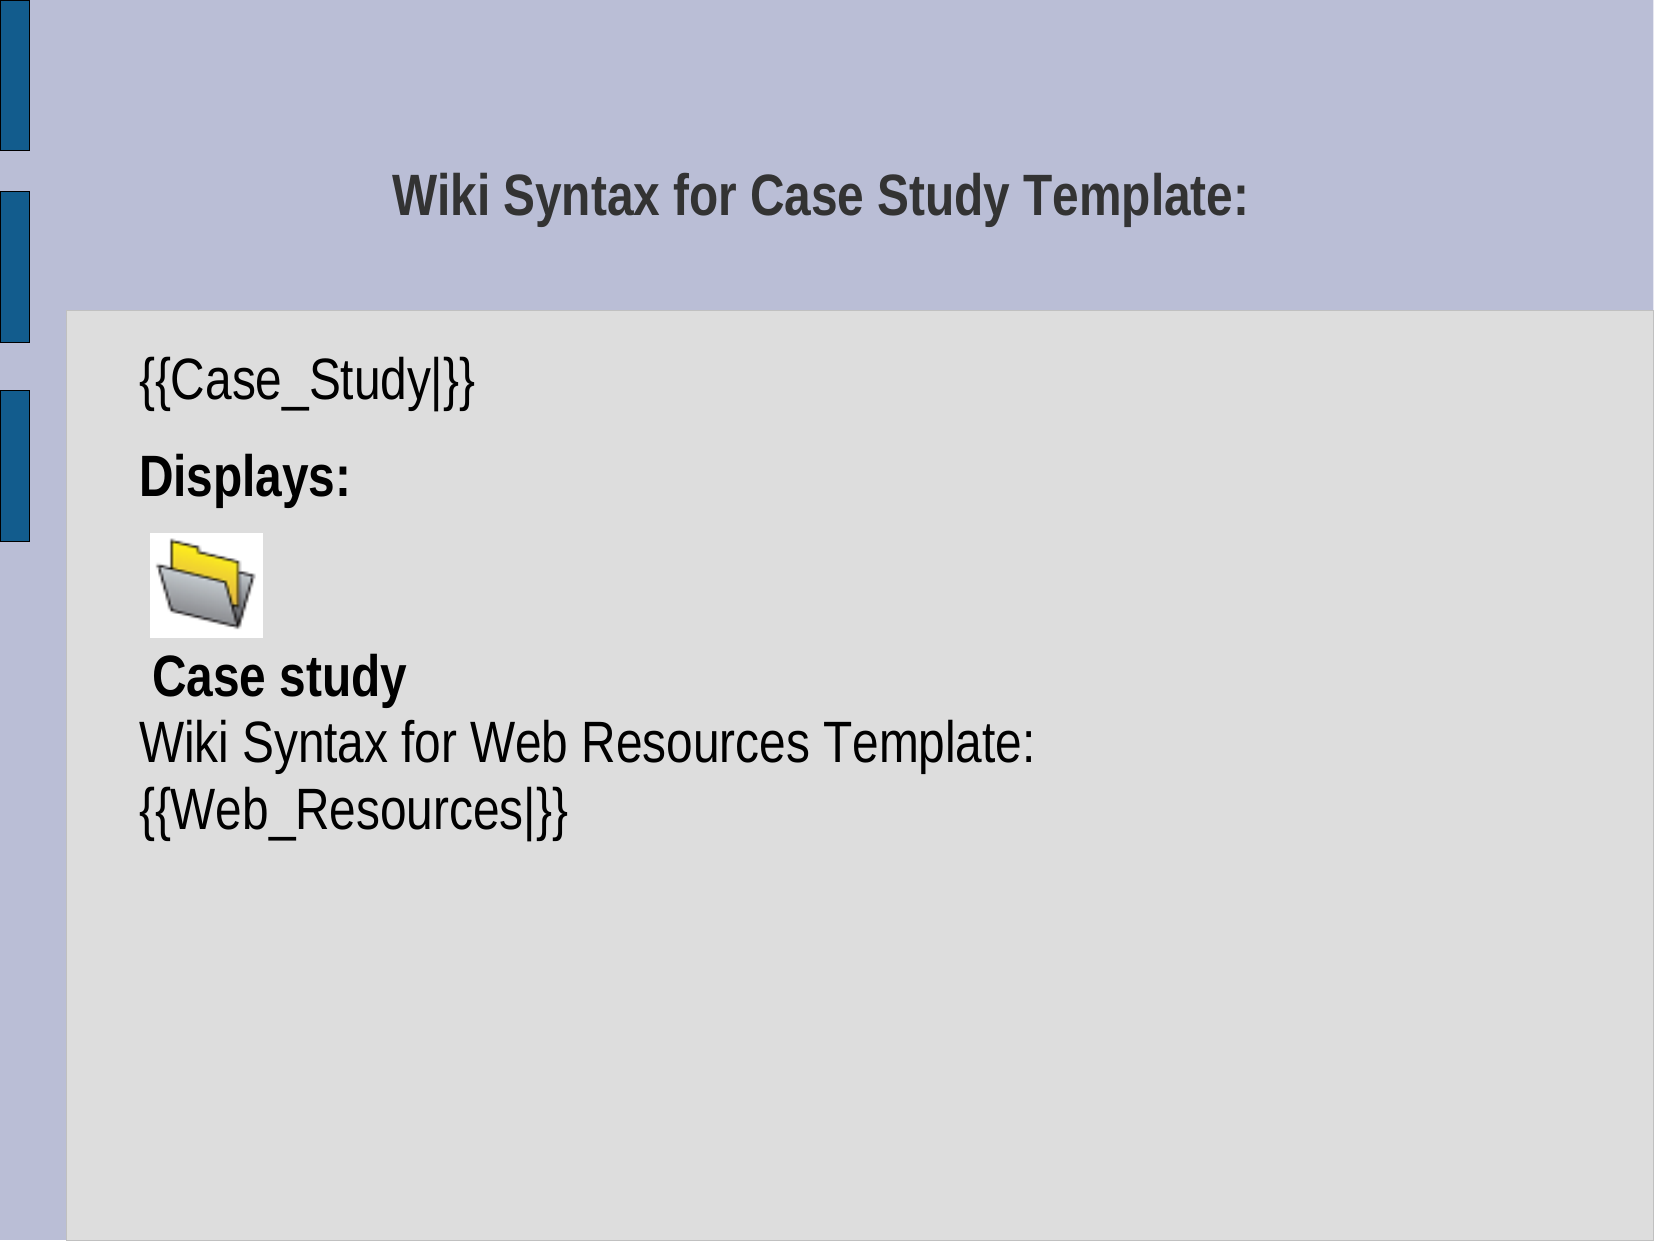

# Wiki Syntax for Case Study Template:
{{Case_Study|}}
Displays:
 Case study
Wiki Syntax for Web Resources Template:
{{Web_Resources|}}